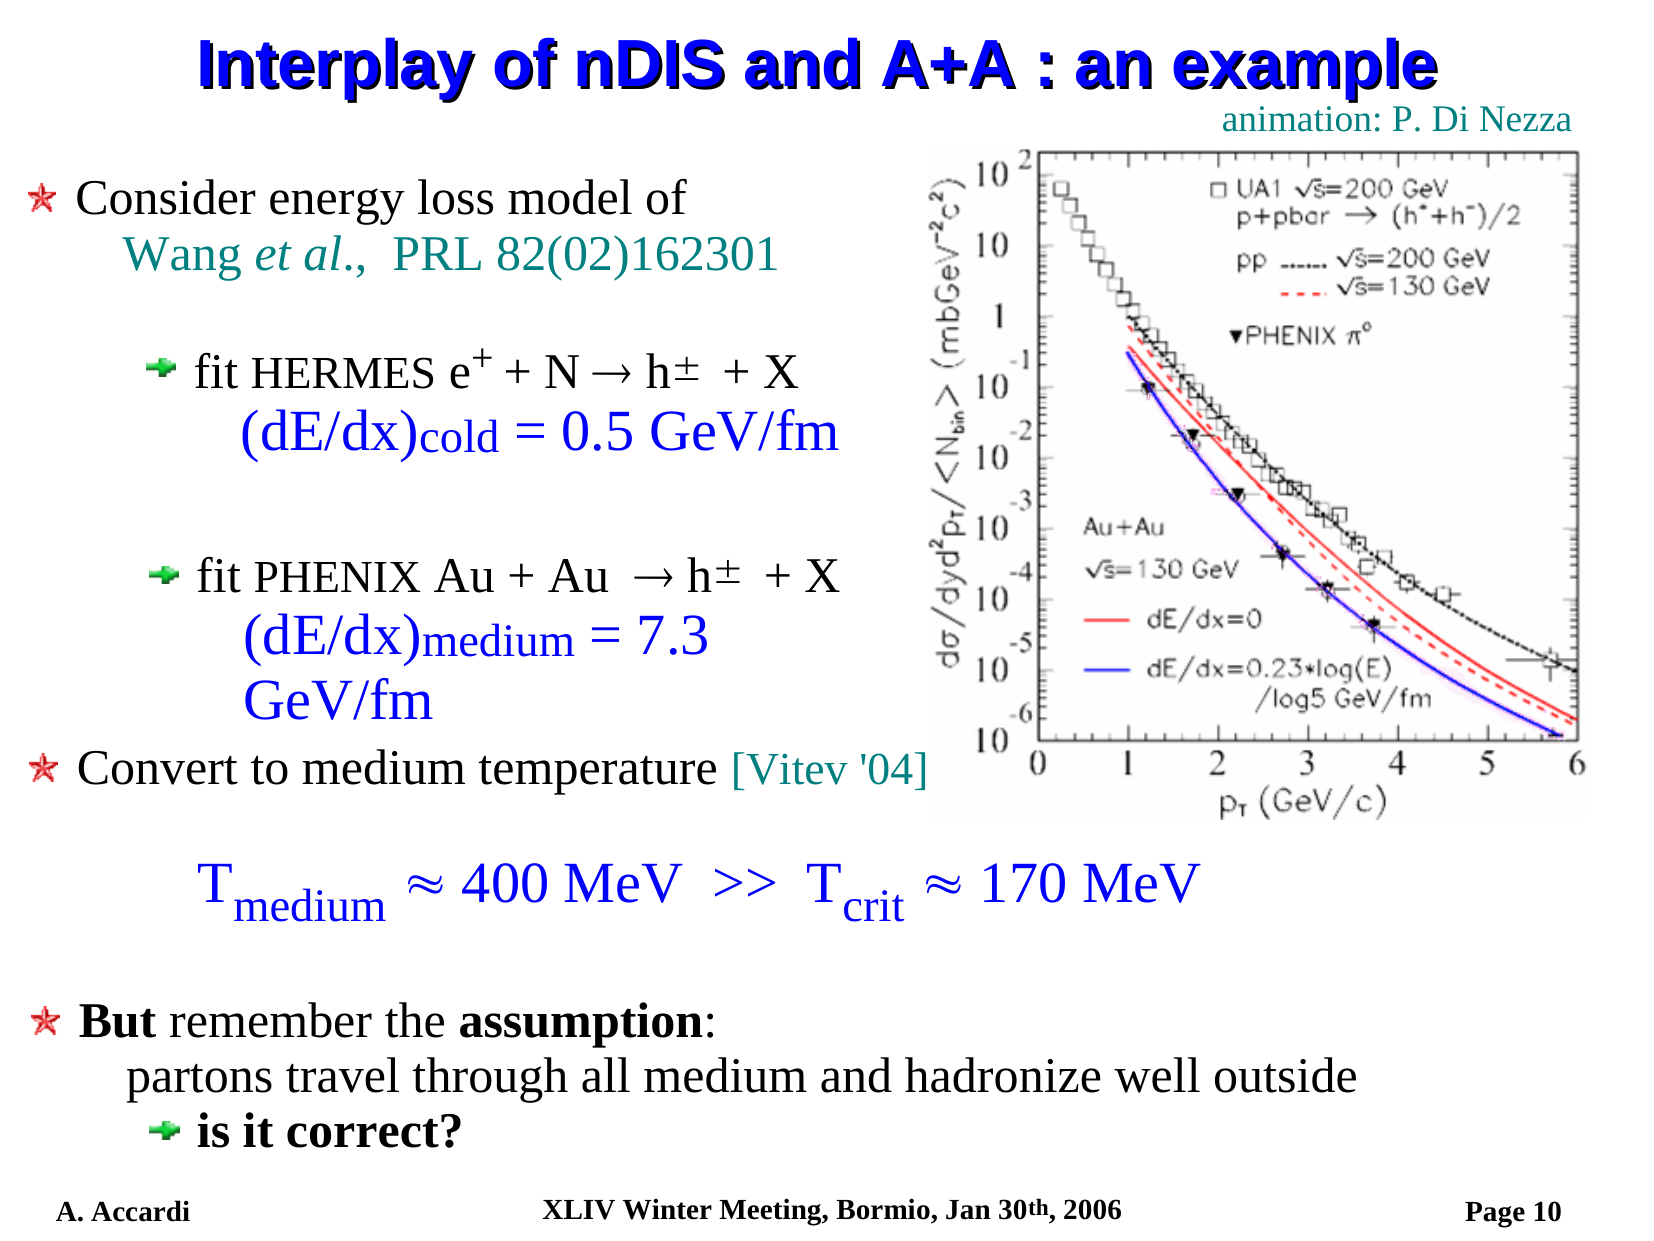

Interplay of nDIS and A+A : an example
animation: P. Di Nezza
fit PHENIX Au + Au  h + X
(dE/dx)medium = 7.3 GeV/fm
Consider energy loss model of
Wang et al., PRL 82(02)162301
fit HERMES e+ + N  h + X
(dE/dx)cold = 0.5 GeV/fm
Convert to medium temperature [Vitev '04]
	Tmedium  400 MeV >> Tcrit  170 MeV
But remember the assumption:
partons travel through all medium and hadronize well outside
is it correct?
A. Accardi
XLIV Winter Meeting, Bormio, Jan 30th, 2006
Page